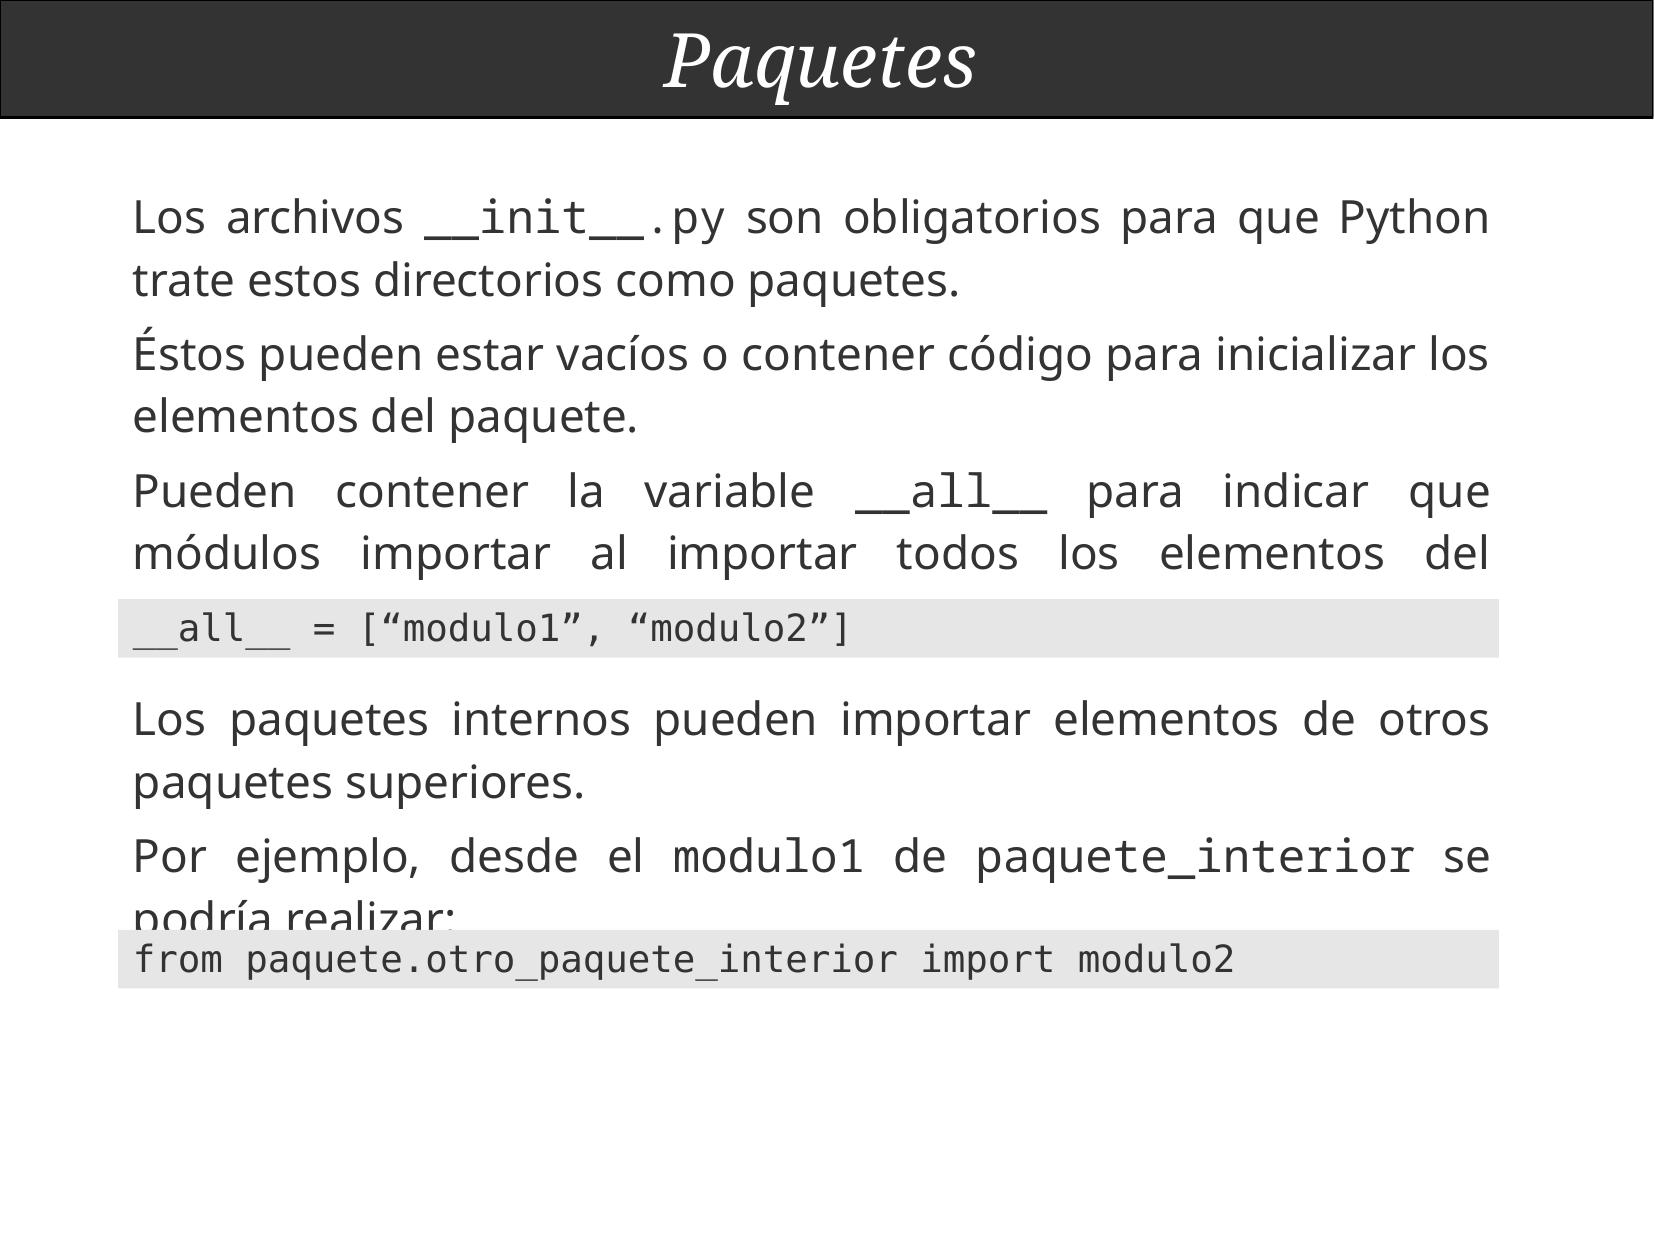

Paquetes
Los archivos __init__.py son obligatorios para que Python trate estos directorios como paquetes.
Éstos pueden estar vacíos o contener código para inicializar los elementos del paquete.
Pueden contener la variable __all__ para indicar que módulos importar al importar todos los elementos del paquete.
__all__ = [“modulo1”, “modulo2”]
Los paquetes internos pueden importar elementos de otros paquetes superiores.
Por ejemplo, desde el modulo1 de paquete_interior se podría realizar:
from paquete.otro_paquete_interior import modulo2